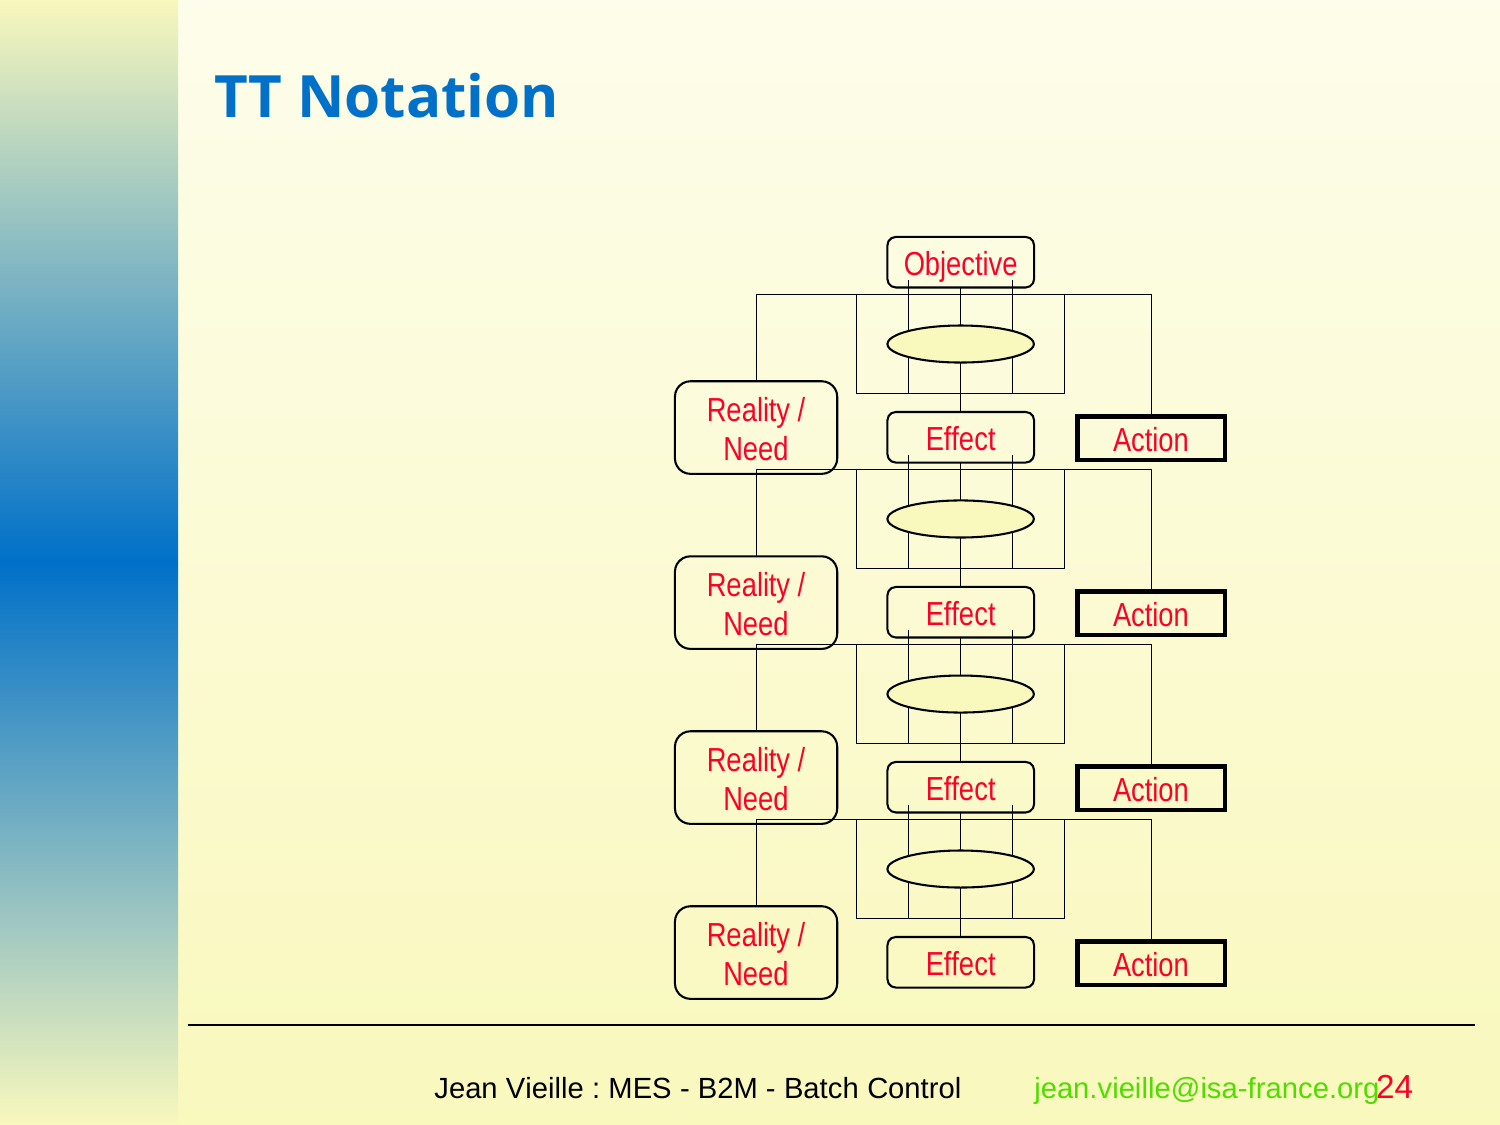

# TT Notation
Objective
Reality / Need
Effect
Action
Reality / Need
Effect
Action
Reality / Need
Effect
Action
Reality / Need
Effect
Action